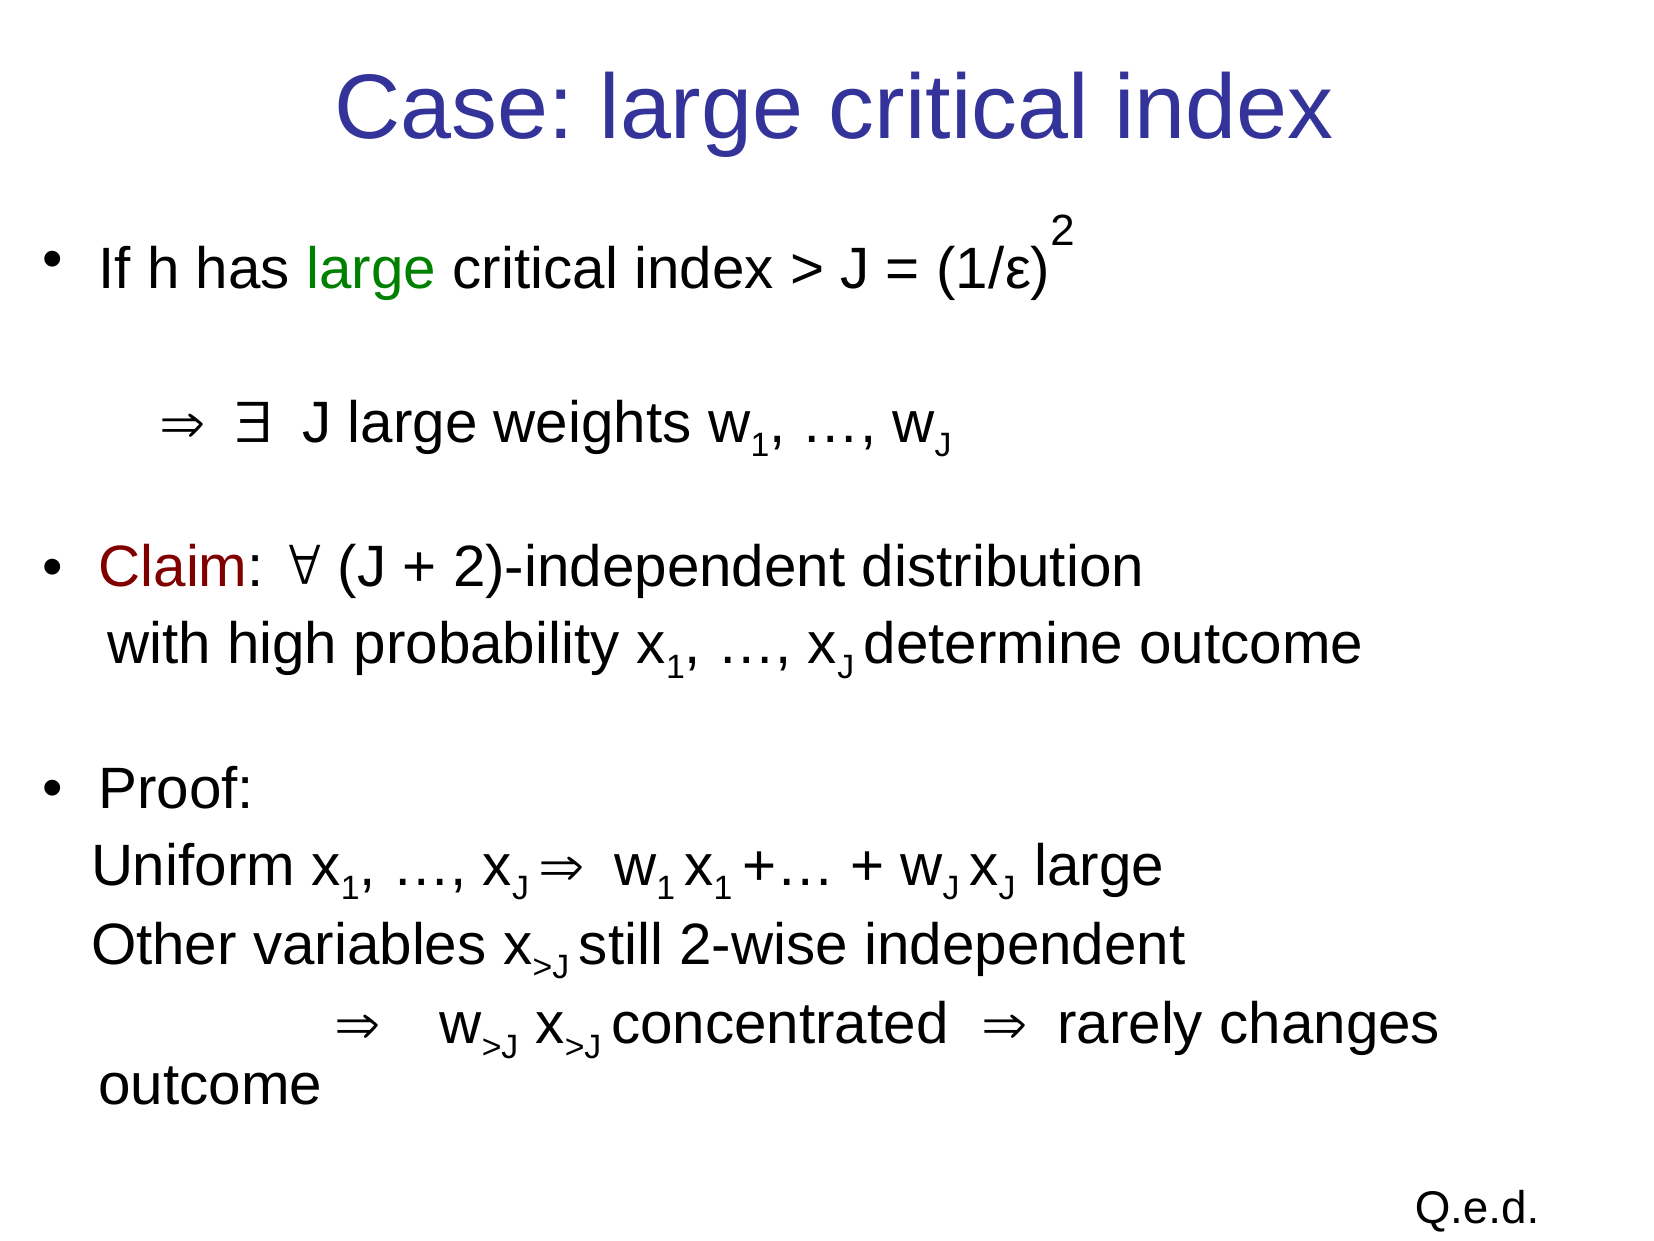

Case: large critical index
# If h has large critical index > J = (1/ε)2
   J large weights w1, …, wJ
Claim:  (J + 2)-independent distribution
 with high probability x1, …, xJ determine outcome
Proof:
 Uniform x1, …, xJ  w1 x1 +… + wJ xJ large
 Other variables x>J still 2-wise independent
  w>J x>J concentrated  rarely changes outcome
 Q.e.d.